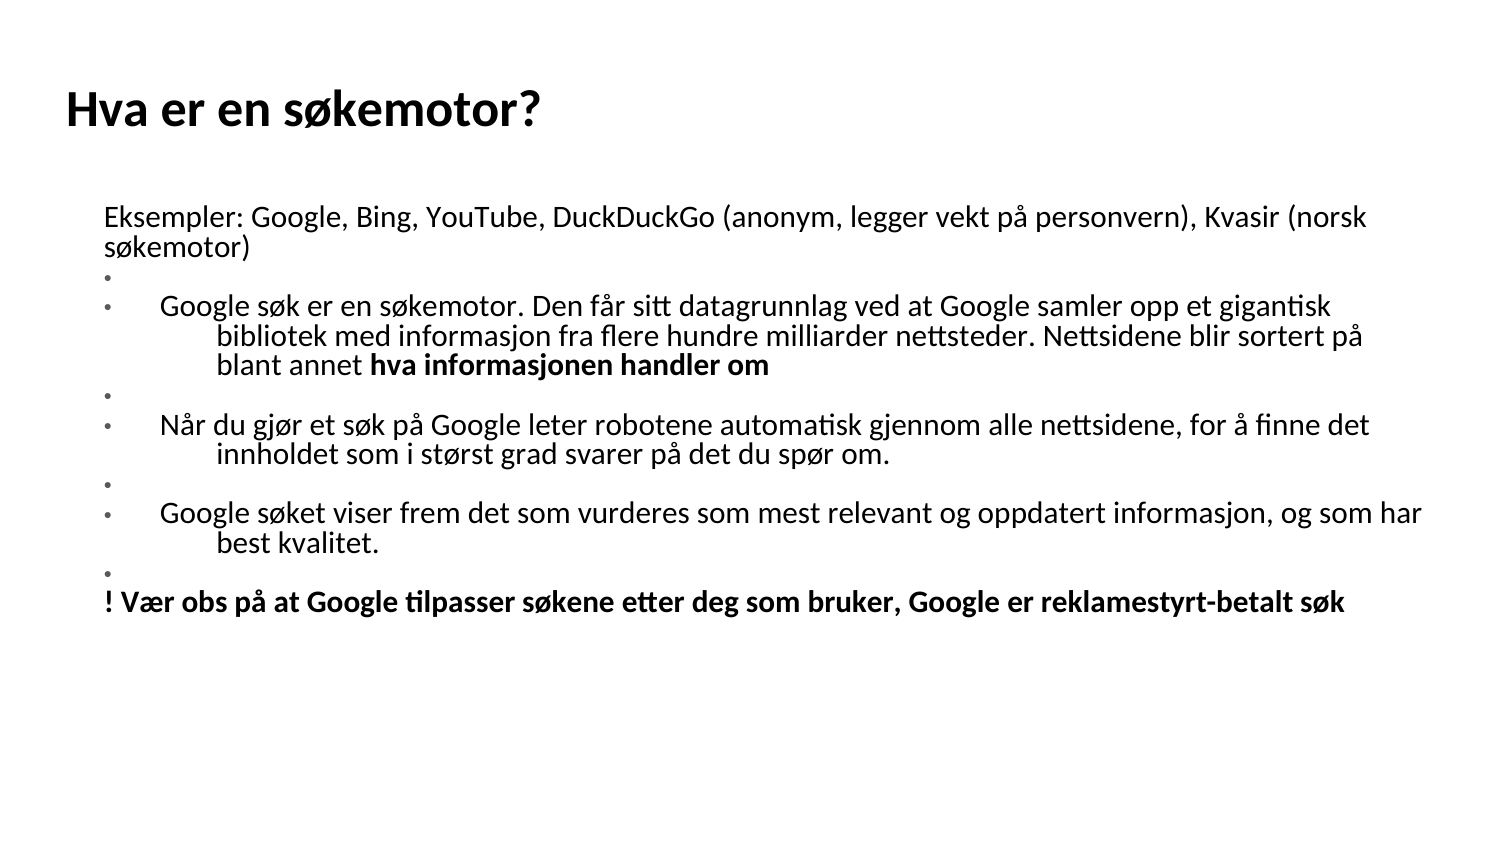

# Hva er en søkemotor?
Eksempler: Google, Bing, YouTube, DuckDuckGo (anonym, legger vekt på personvern), Kvasir (norsk søkemotor)
Google søk er en søkemotor. Den får sitt datagrunnlag ved at Google samler opp et gigantisk bibliotek med informasjon fra flere hundre milliarder nettsteder. Nettsidene blir sortert på blant annet hva informasjonen handler om
Når du gjør et søk på Google leter robotene automatisk gjennom alle nettsidene, for å finne det innholdet som i størst grad svarer på det du spør om.
Google søket viser frem det som vurderes som mest relevant og oppdatert informasjon, og som har best kvalitet.
! Vær obs på at Google tilpasser søkene etter deg som bruker, Google er reklamestyrt-betalt søk